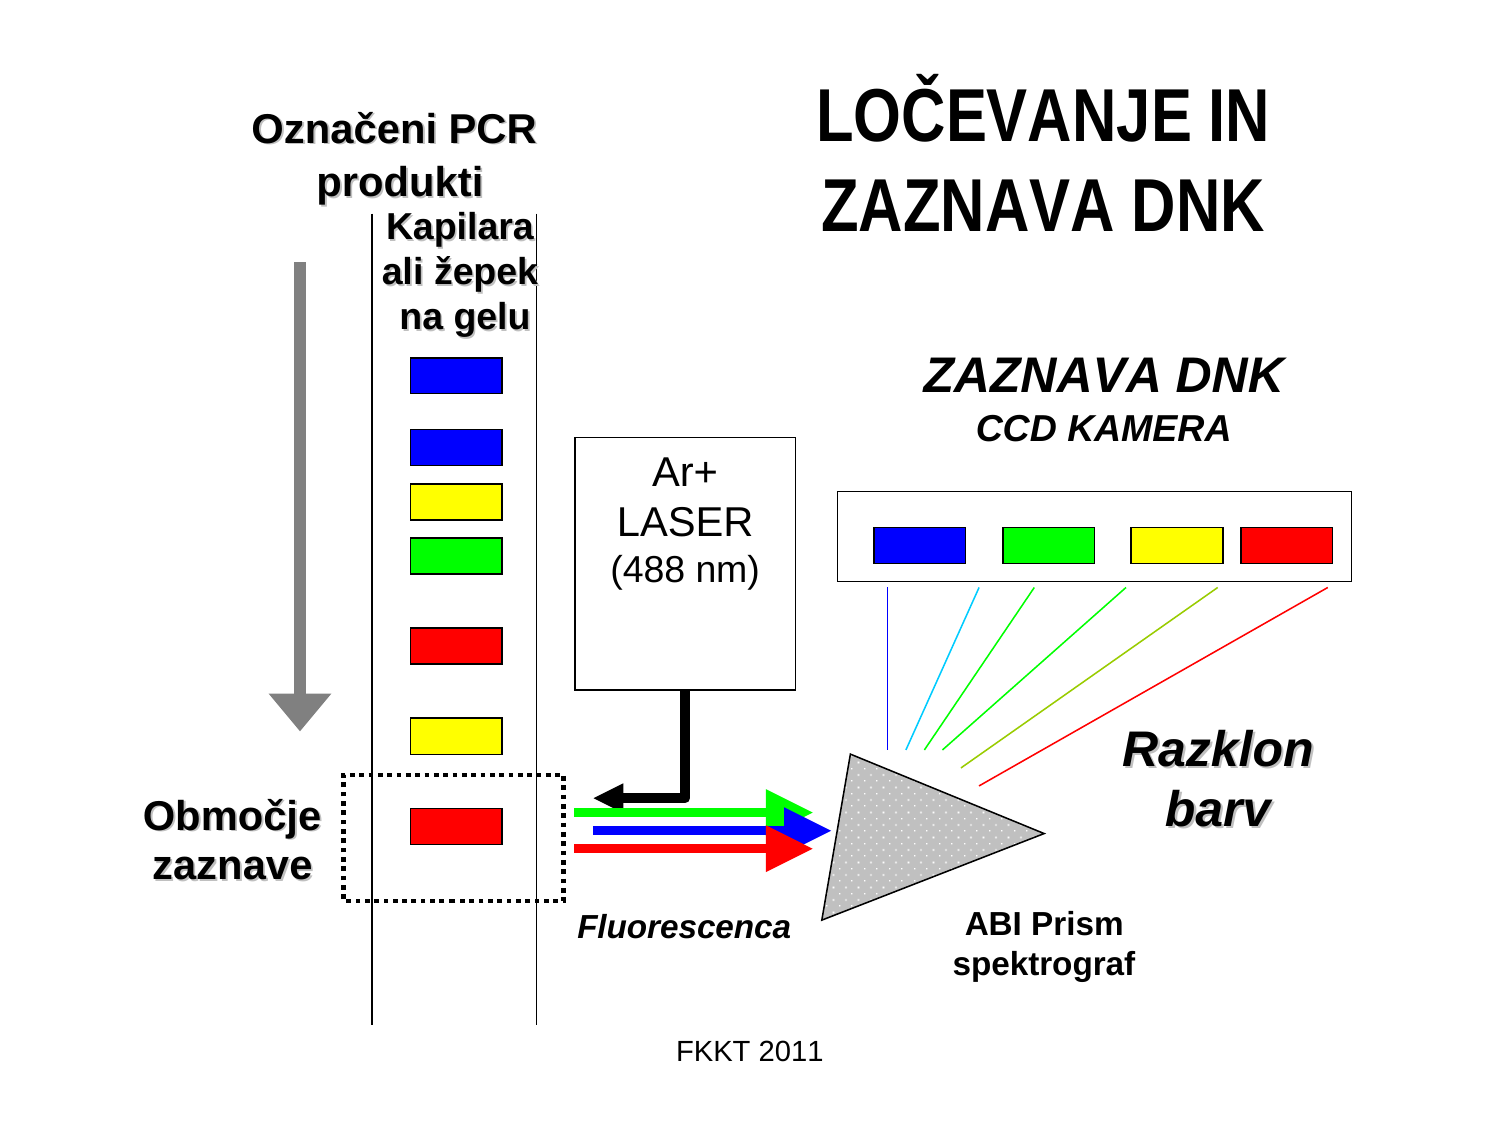

Označeni PCR
produkti
# LOČEVANJE IN ZAZNAVA DNK
Kapilara
ali žepek
 na gelu
ZAZNAVA DNK
CCD KAMERA
Ar+ LASER (488 nm)
Razklon
barv
ABI Prism spektrograf
Območje zaznave
Fluorescenca
FKKT 2011